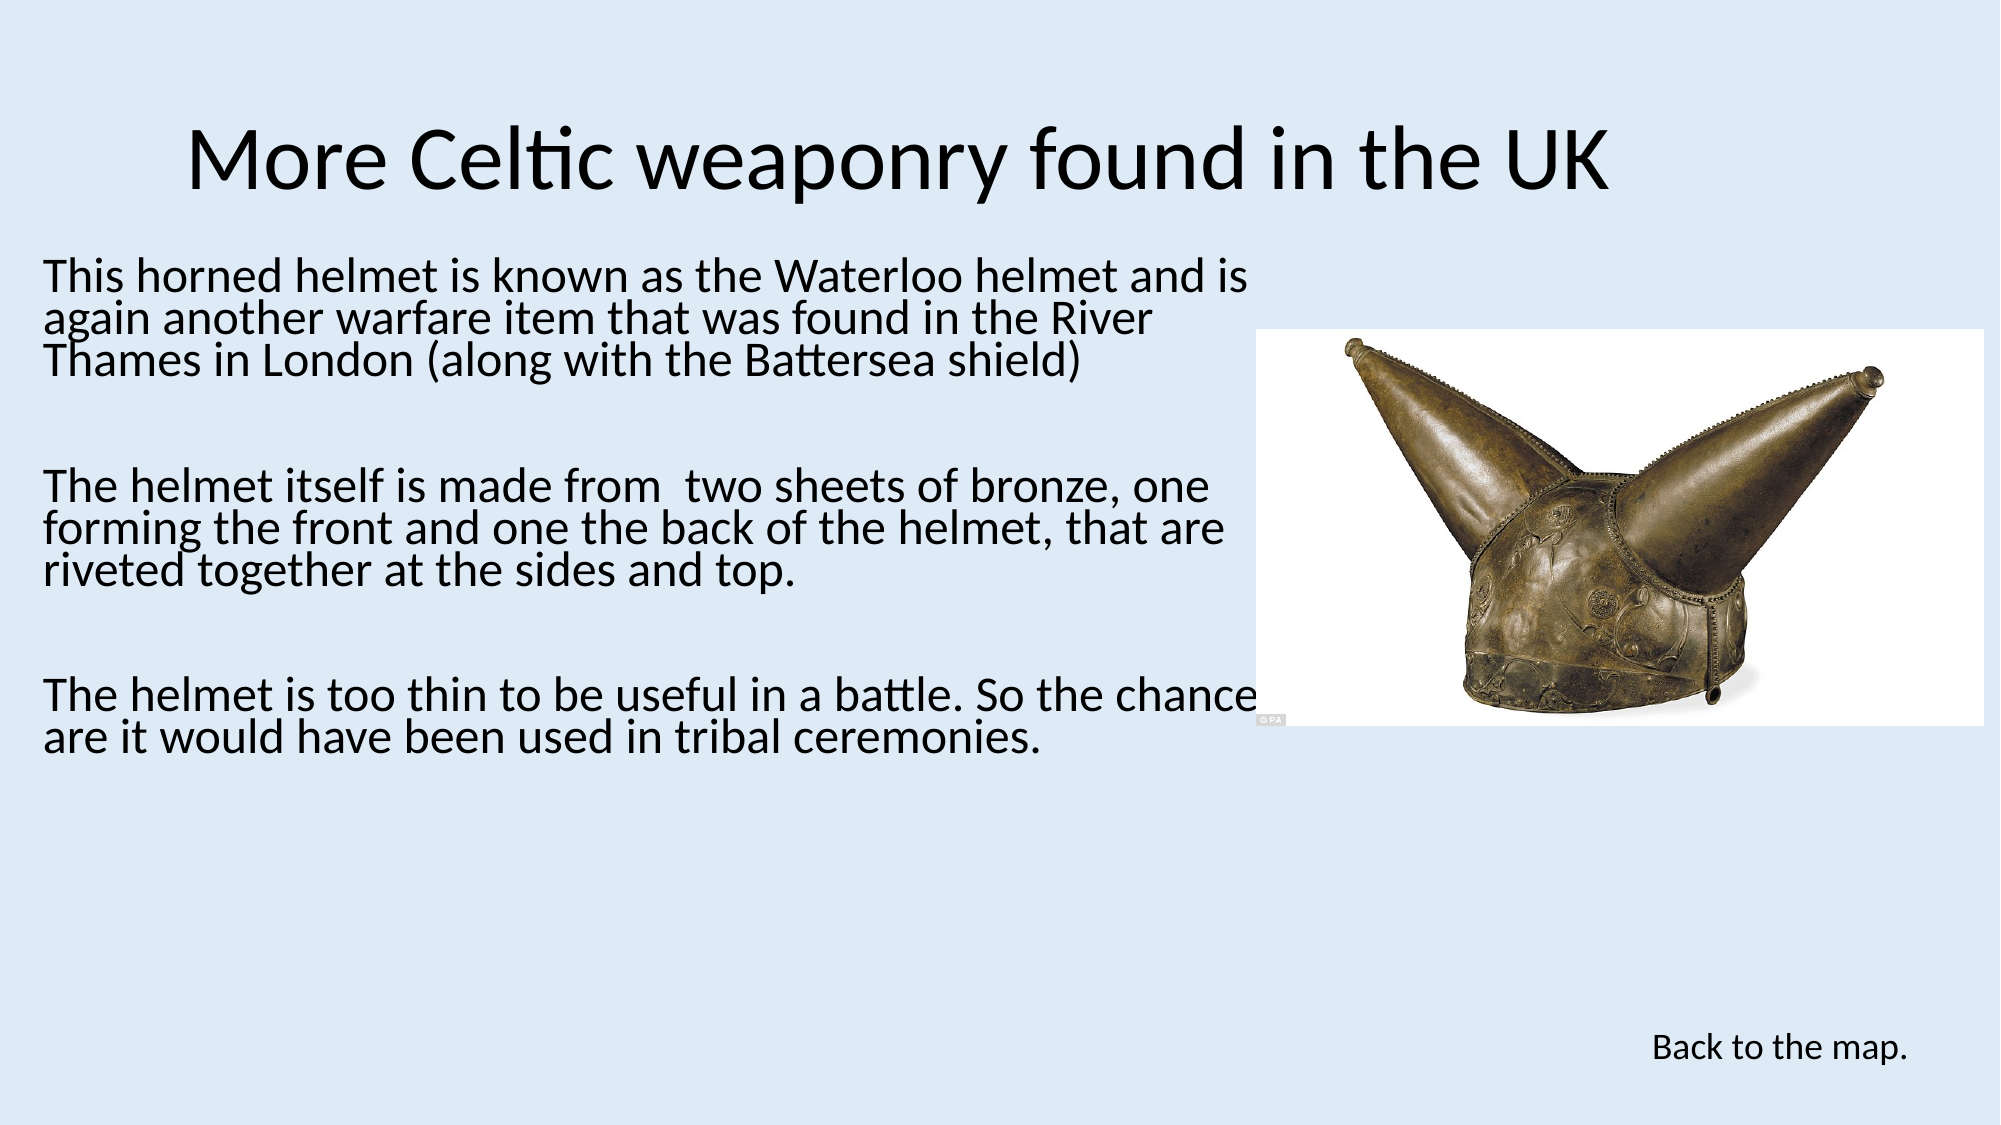

More Celtic weaponry found in the UK
# This horned helmet is known as the Waterloo helmet and is again another warfare item that was found in the River Thames in London (along with the Battersea shield)
The helmet itself is made from two sheets of bronze, one forming the front and one the back of the helmet, that are riveted together at the sides and top.
The helmet is too thin to be useful in a battle. So the chances are it would have been used in tribal ceremonies.
Back to the map.